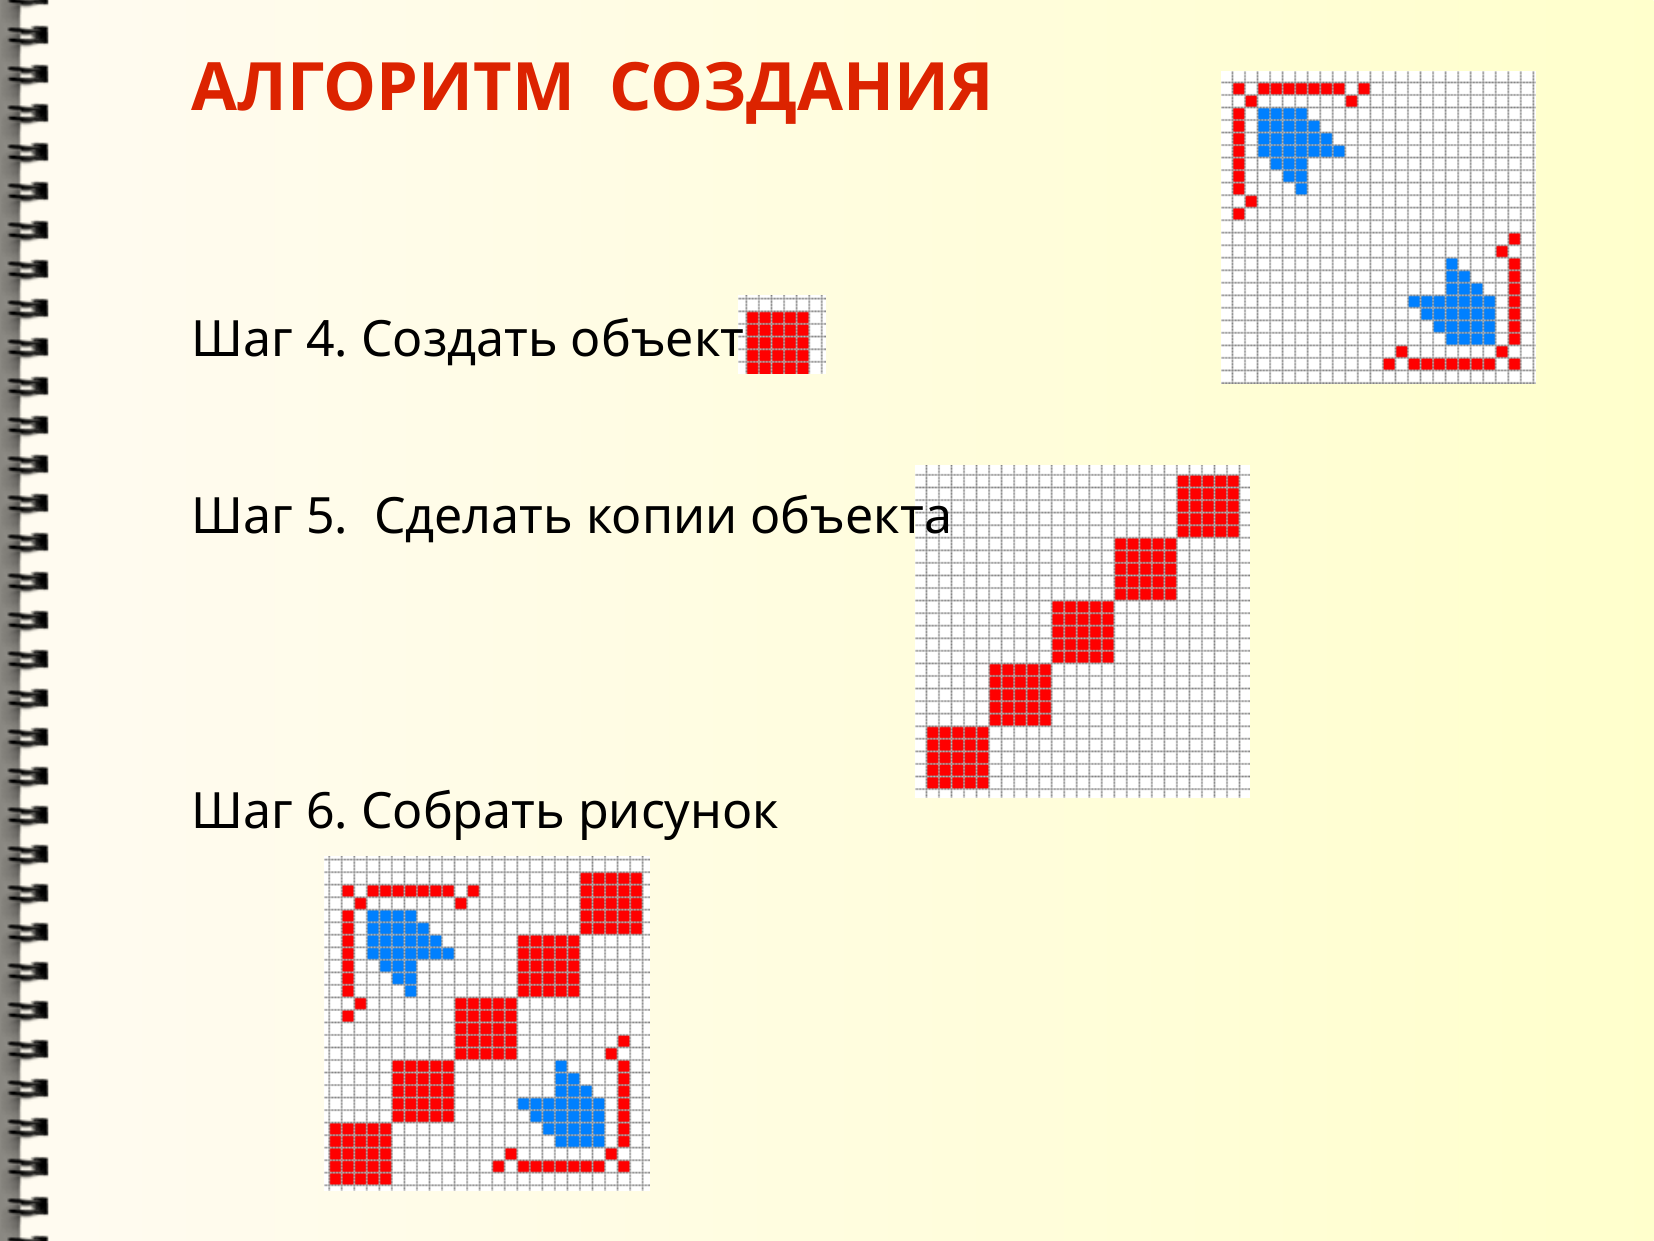

АЛГОРИТМ СОЗДАНИЯ
Шаг 4. Создать объект
Шаг 5. Сделать копии объекта
Шаг 6. Собрать рисунок